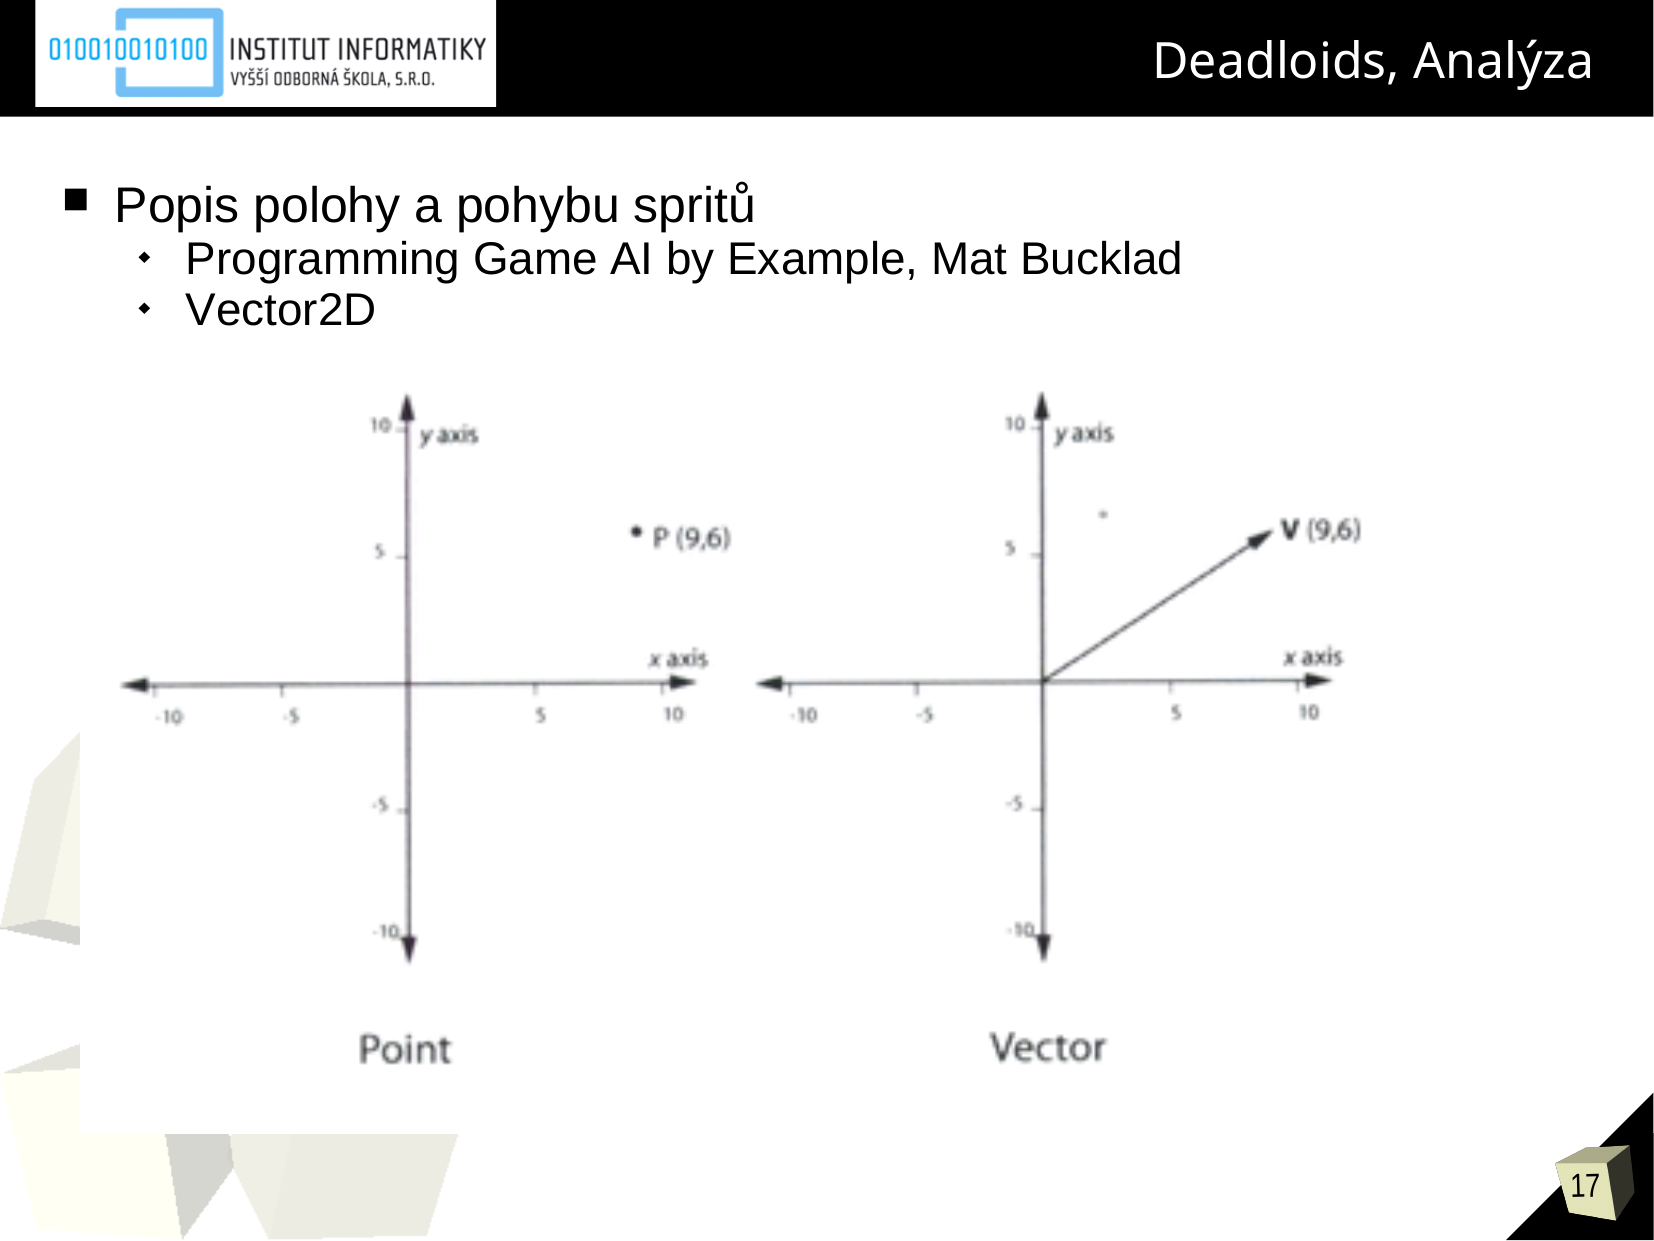

# Deadloids, Analýza
Popis polohy a pohybu spritů
Programming Game AI by Example, Mat Bucklad
Vector2D